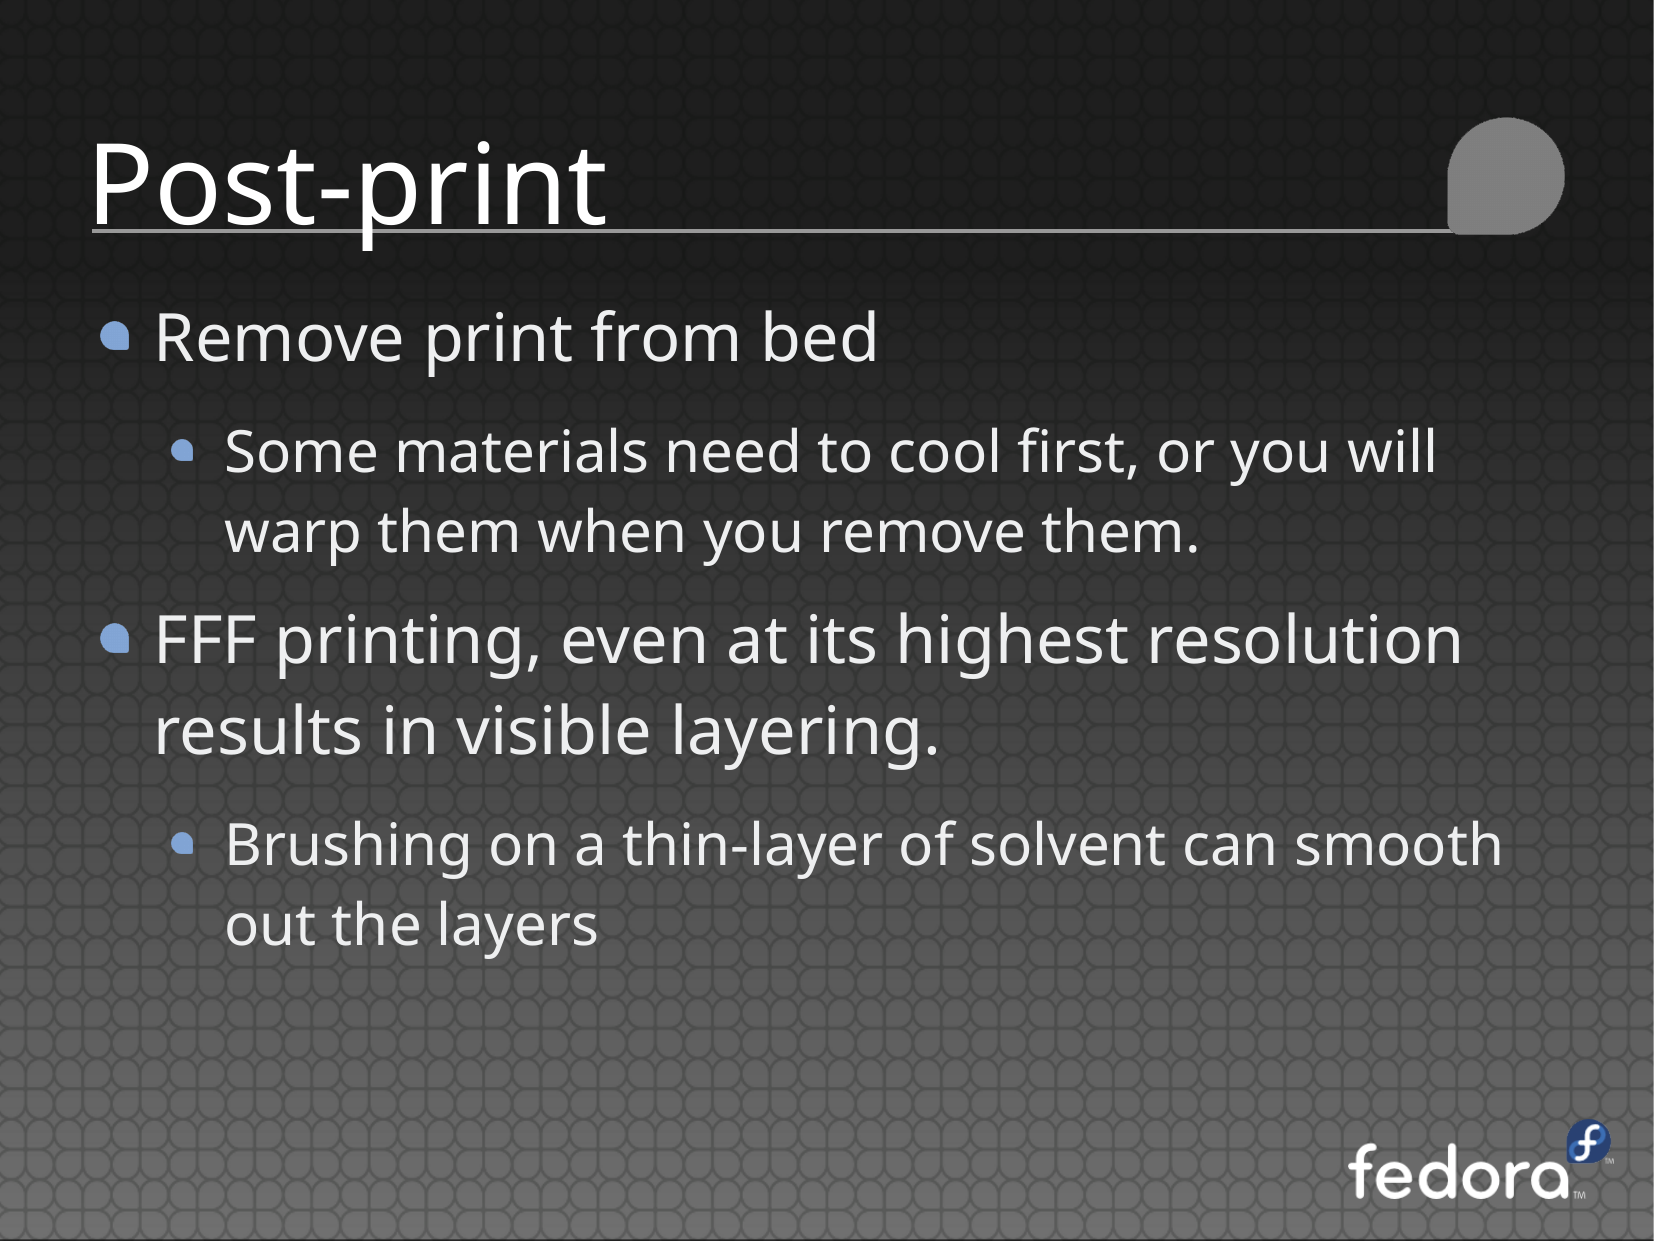

# Post-print
Remove print from bed
Some materials need to cool first, or you will warp them when you remove them.
FFF printing, even at its highest resolution results in visible layering.
Brushing on a thin-layer of solvent can smooth out the layers